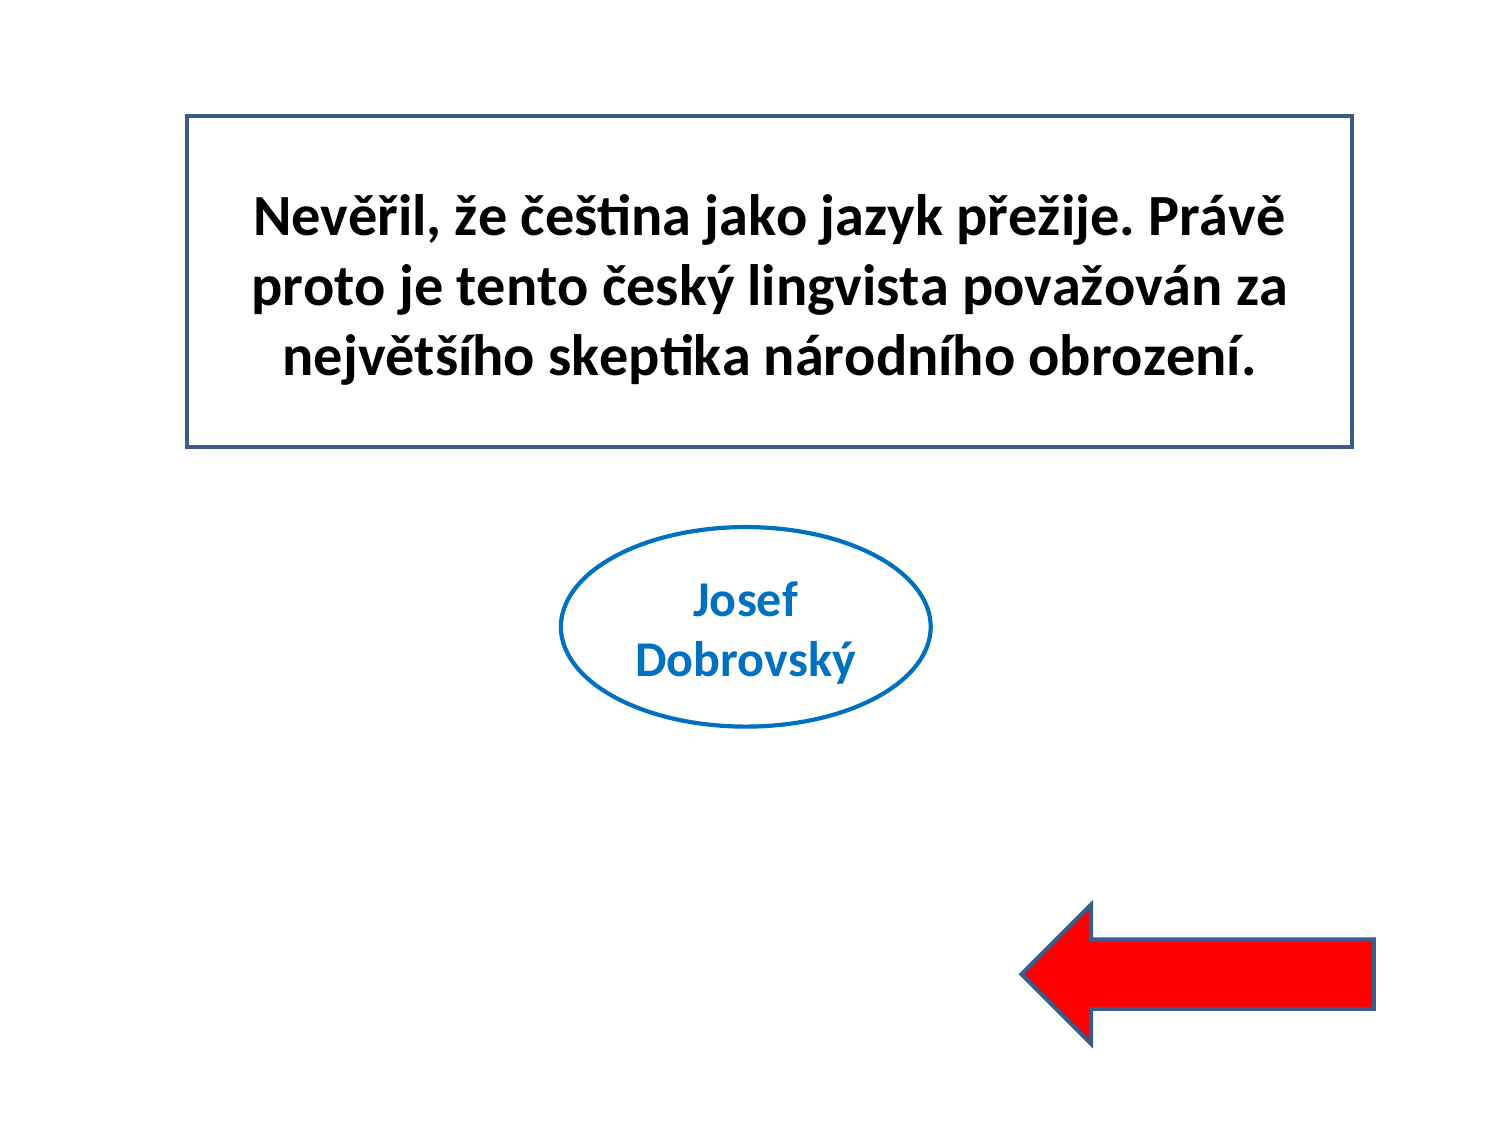

Nevěřil, že čeština jako jazyk přežije. Právě proto je tento český lingvista považován za největšího skeptika národního obrození.
Josef Dobrovský